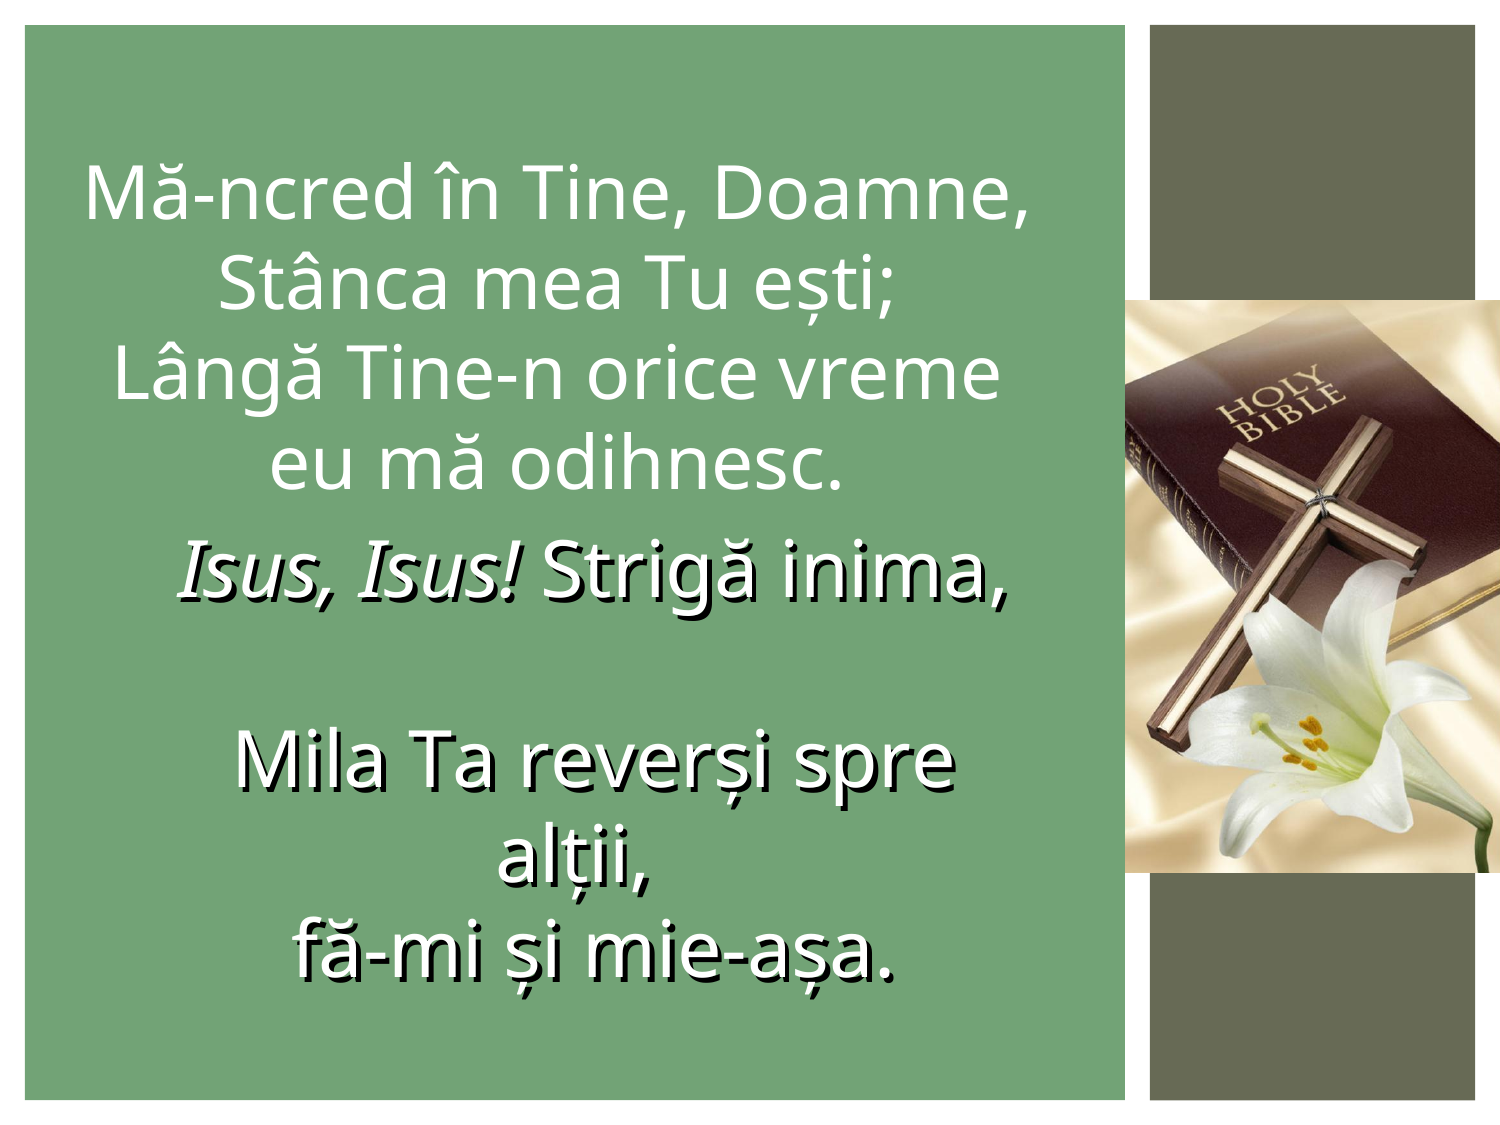

Mă-ncred în Tine, Doamne,
Stânca mea Tu ești;
Lângă Tine-n orice vreme
eu mă odihnesc.
Isus, Isus! Strigă inima,
Mila Ta reverşi spre alţii,
fă‑mi şi mie‑aşa.